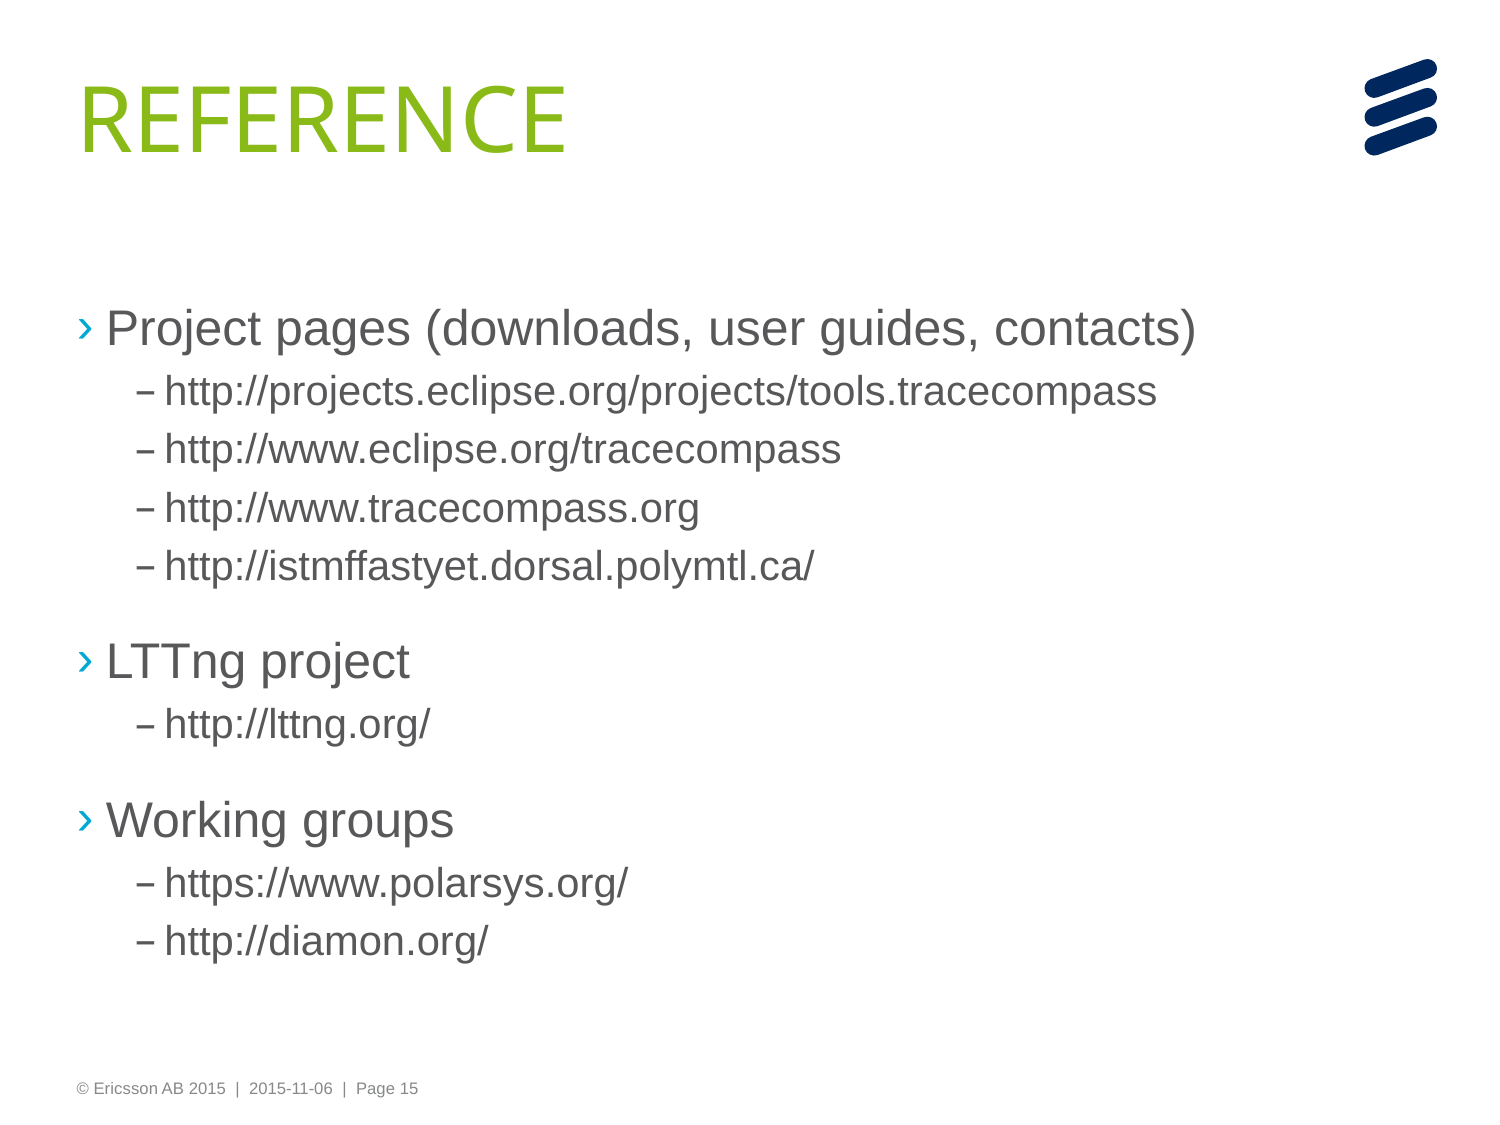

REFERENCE
# Project pages (downloads, user guides, contacts)
http://projects.eclipse.org/projects/tools.tracecompass
http://www.eclipse.org/tracecompass
http://www.tracecompass.org
http://istmffastyet.dorsal.polymtl.ca/
LTTng project
http://lttng.org/
Working groups
https://www.polarsys.org/
http://diamon.org/